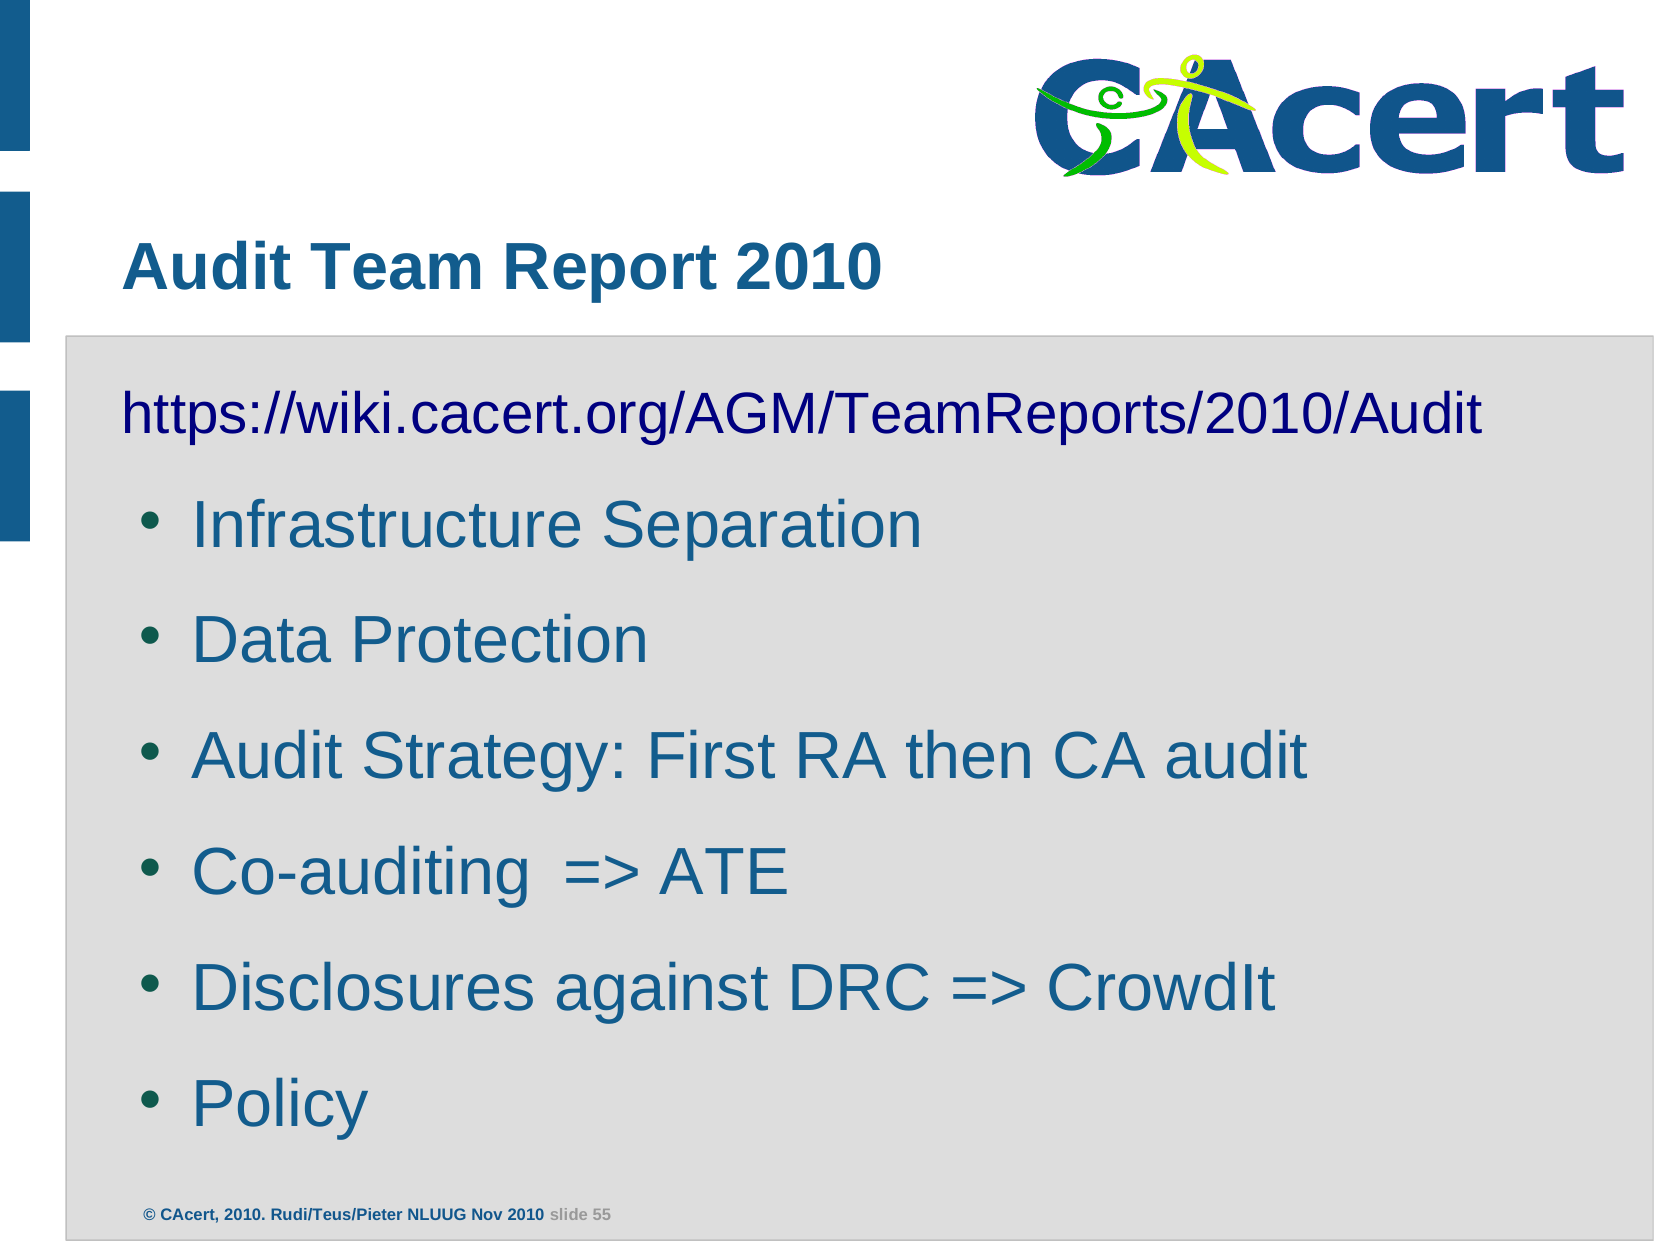

# Audit Team Report 2010
https://wiki.cacert.org/AGM/TeamReports/2010/Audit
Infrastructure Separation
Data Protection
Audit Strategy: First RA then CA audit
Co-auditing	=> ATE
Disclosures against DRC => CrowdIt
Policy